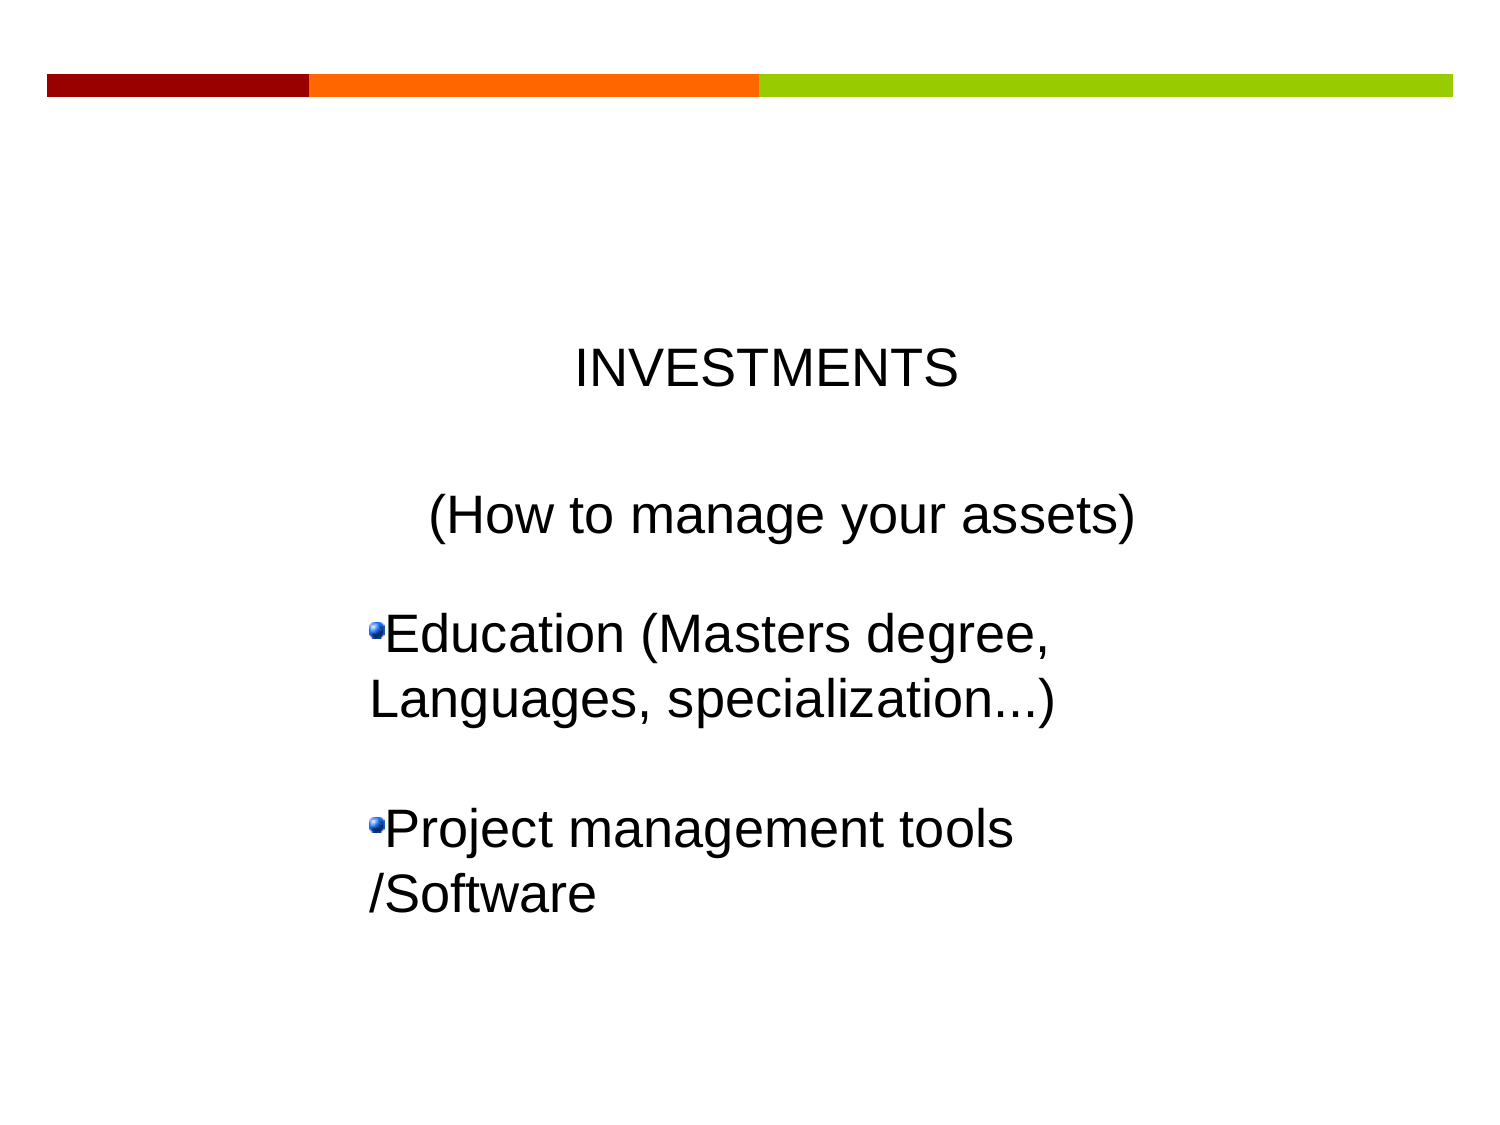

CONSEQUENCES FOR TRANSLATORS
INVESTMENTS
(How to manage your assets)
Education (Masters degree, Languages, specialization...)
Project management tools /Software